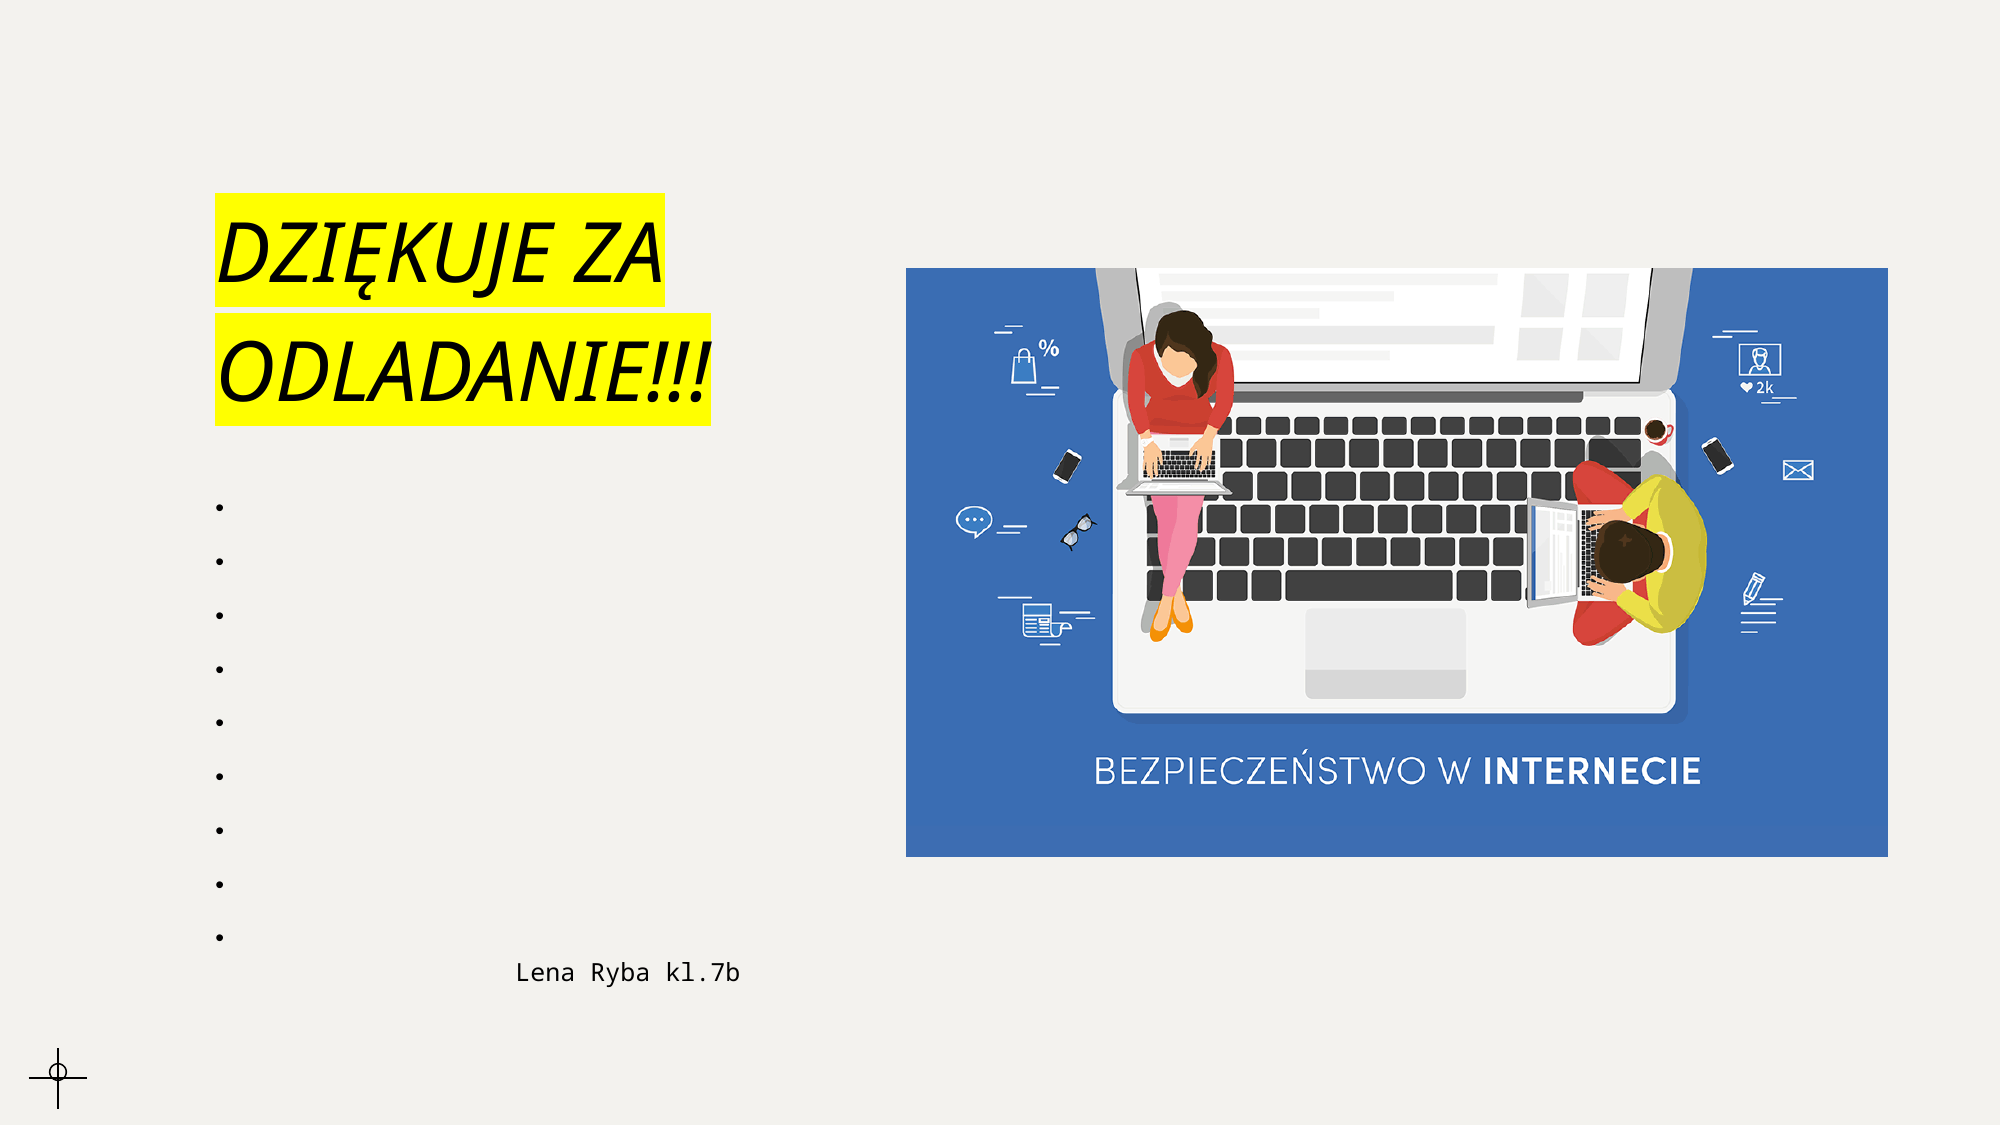

# DZIĘKUJE ZA ODLADANIE!!!
 Lena Ryba kl.7b